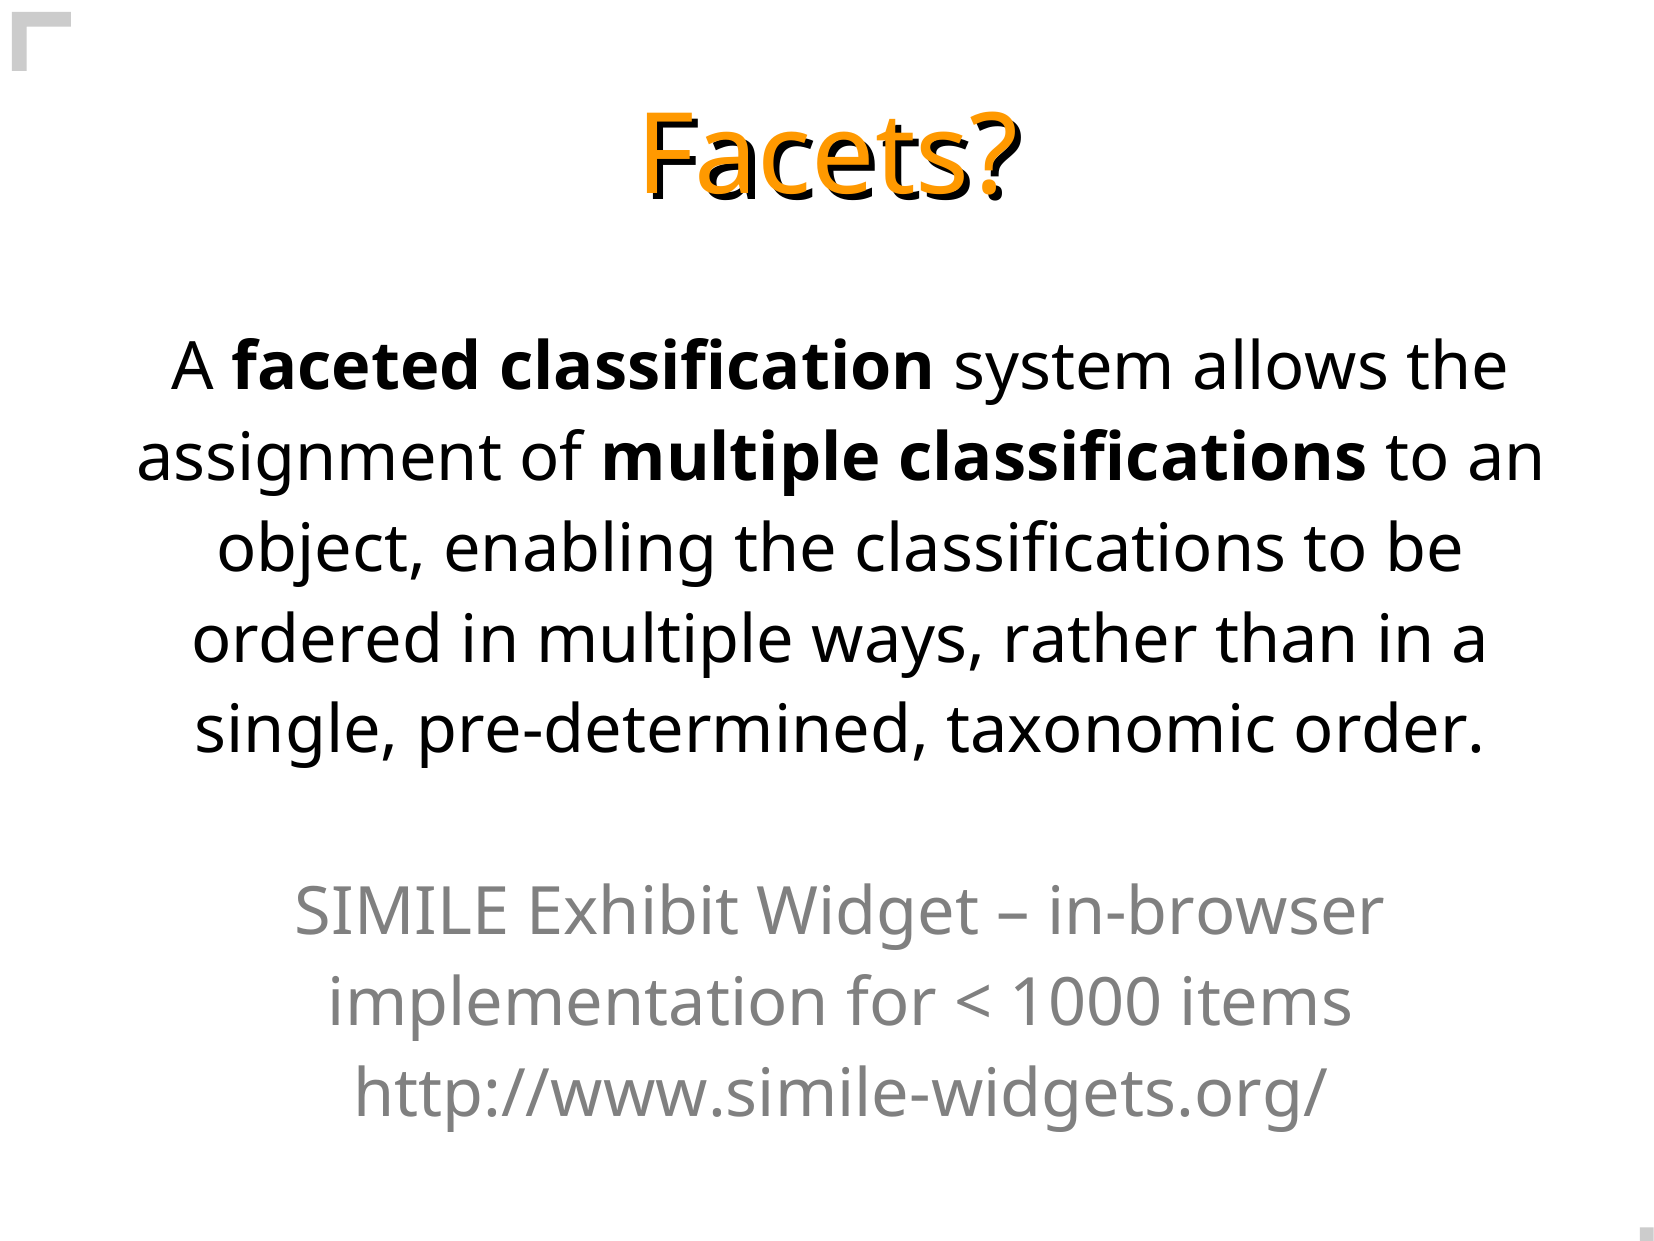

# Facets?
A faceted classification system allows the assignment of multiple classifications to an object, enabling the classifications to be ordered in multiple ways, rather than in a single, pre-determined, taxonomic order.
SIMILE Exhibit Widget – in-browser implementation for < 1000 items
http://www.simile-widgets.org/